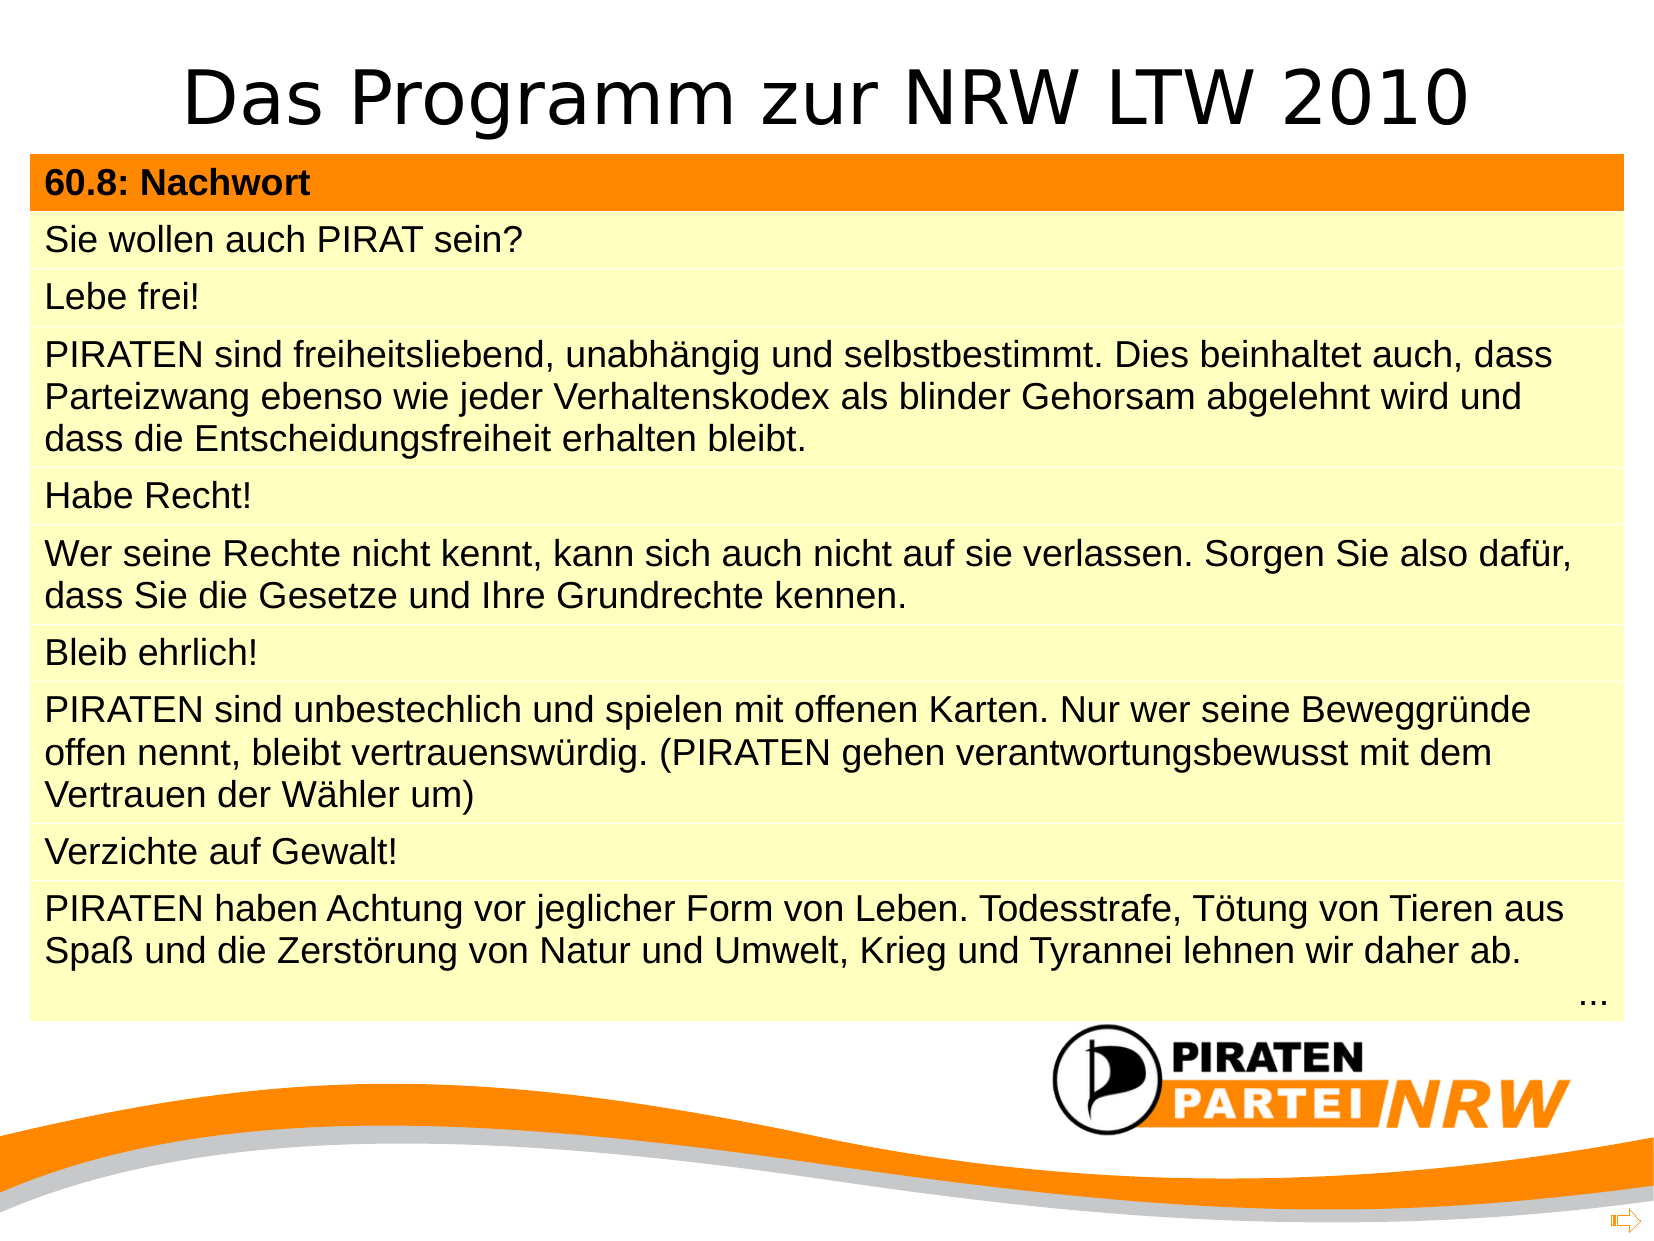

# Das Programm zur NRW LTW 2010
| 60.8: Nachwort |
| --- |
| Sie wollen auch PIRAT sein? |
| Lebe frei! |
| PIRATEN sind freiheitsliebend, unabhängig und selbstbestimmt. Dies beinhaltet auch, dass Parteizwang ebenso wie jeder Verhaltenskodex als blinder Gehorsam abgelehnt wird und dass die Entscheidungsfreiheit erhalten bleibt. |
| Habe Recht! |
| Wer seine Rechte nicht kennt, kann sich auch nicht auf sie verlassen. Sorgen Sie also dafür, dass Sie die Gesetze und Ihre Grundrechte kennen. |
| Bleib ehrlich! |
| PIRATEN sind unbestechlich und spielen mit offenen Karten. Nur wer seine Beweggründe offen nennt, bleibt vertrauenswürdig. (PIRATEN gehen verantwortungsbewusst mit dem Vertrauen der Wähler um) |
| Verzichte auf Gewalt! |
| PIRATEN haben Achtung vor jeglicher Form von Leben. Todesstrafe, Tötung von Tieren aus Spaß und die Zerstörung von Natur und Umwelt, Krieg und Tyrannei lehnen wir daher ab. ... |